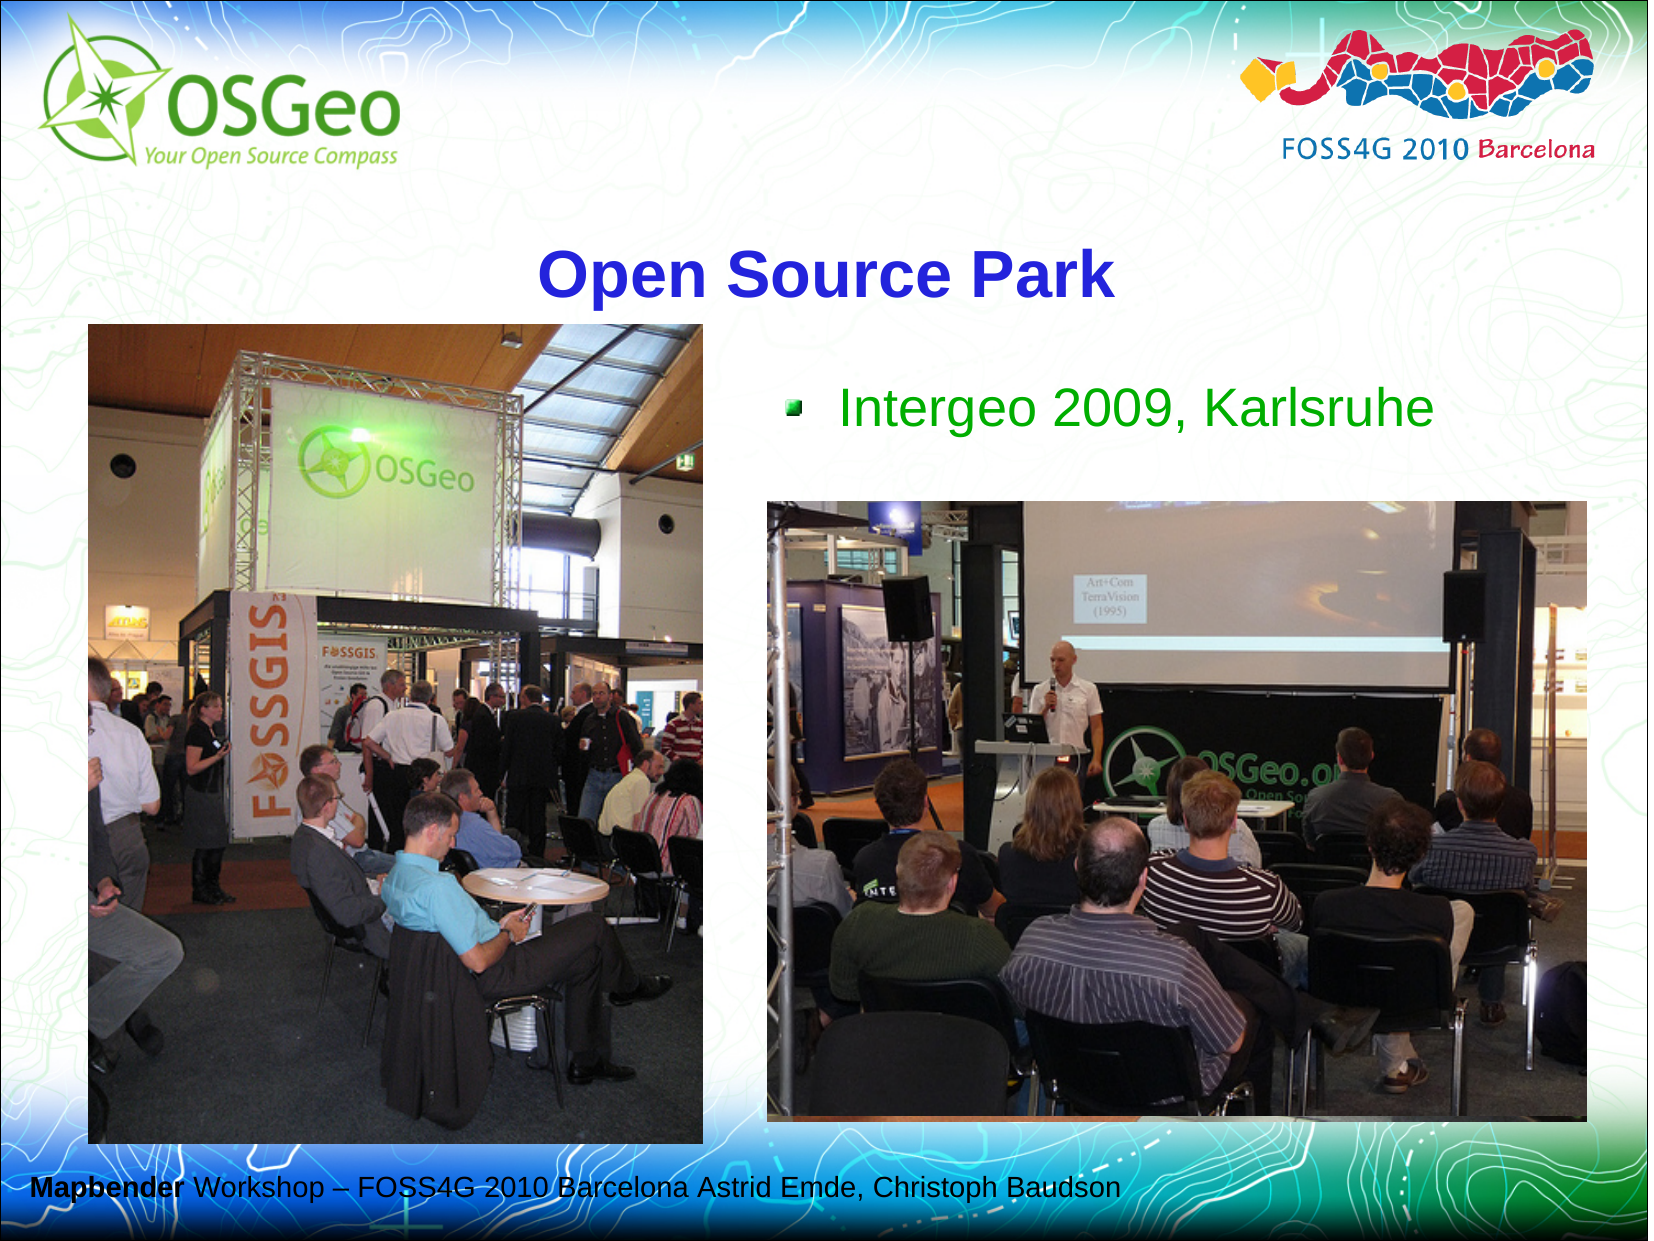

# Open Source Park
Intergeo 2009, Karlsruhe